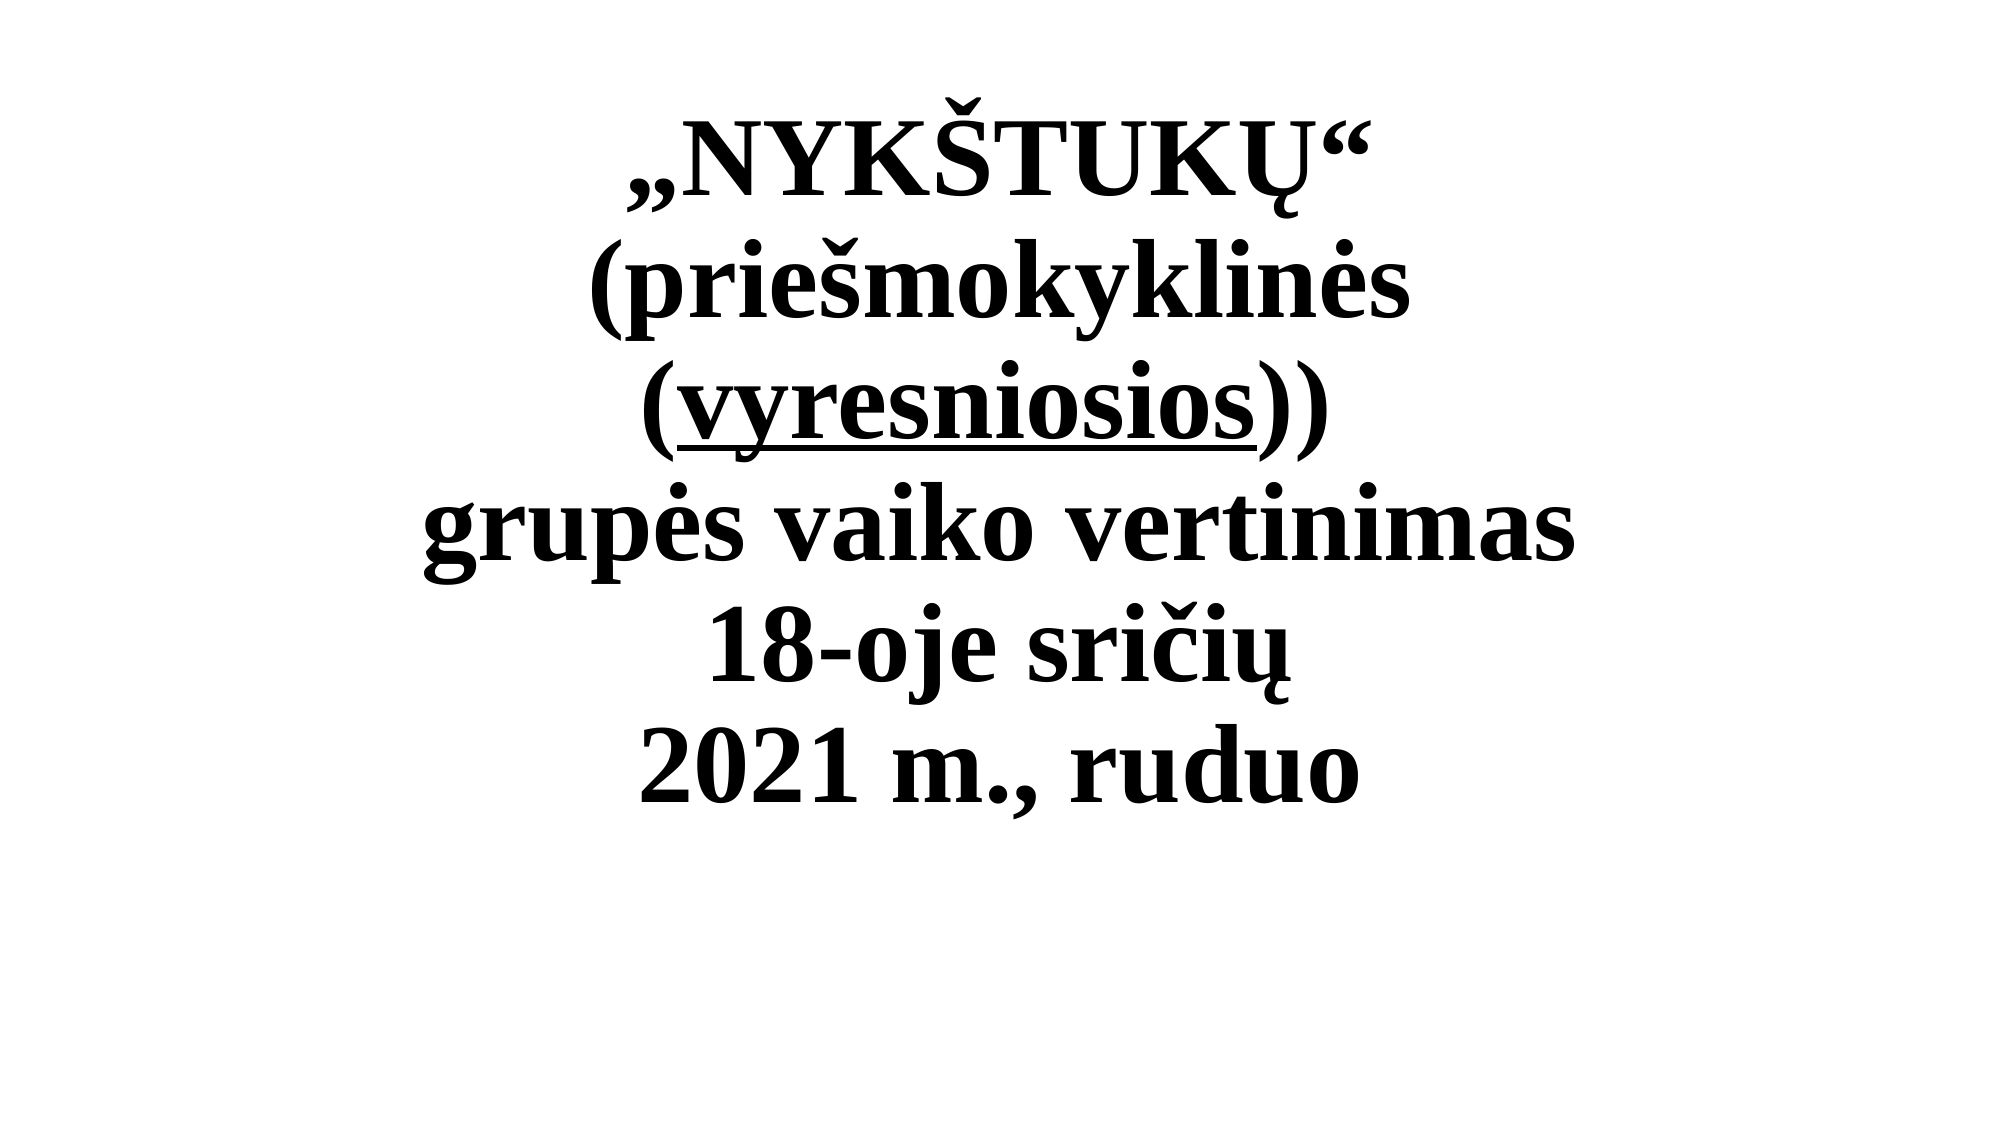

# „NYKŠTUKŲ“ (priešmokyklinės (vyresniosios)) grupės vaiko vertinimas 18-oje sričių 2021 m., ruduo